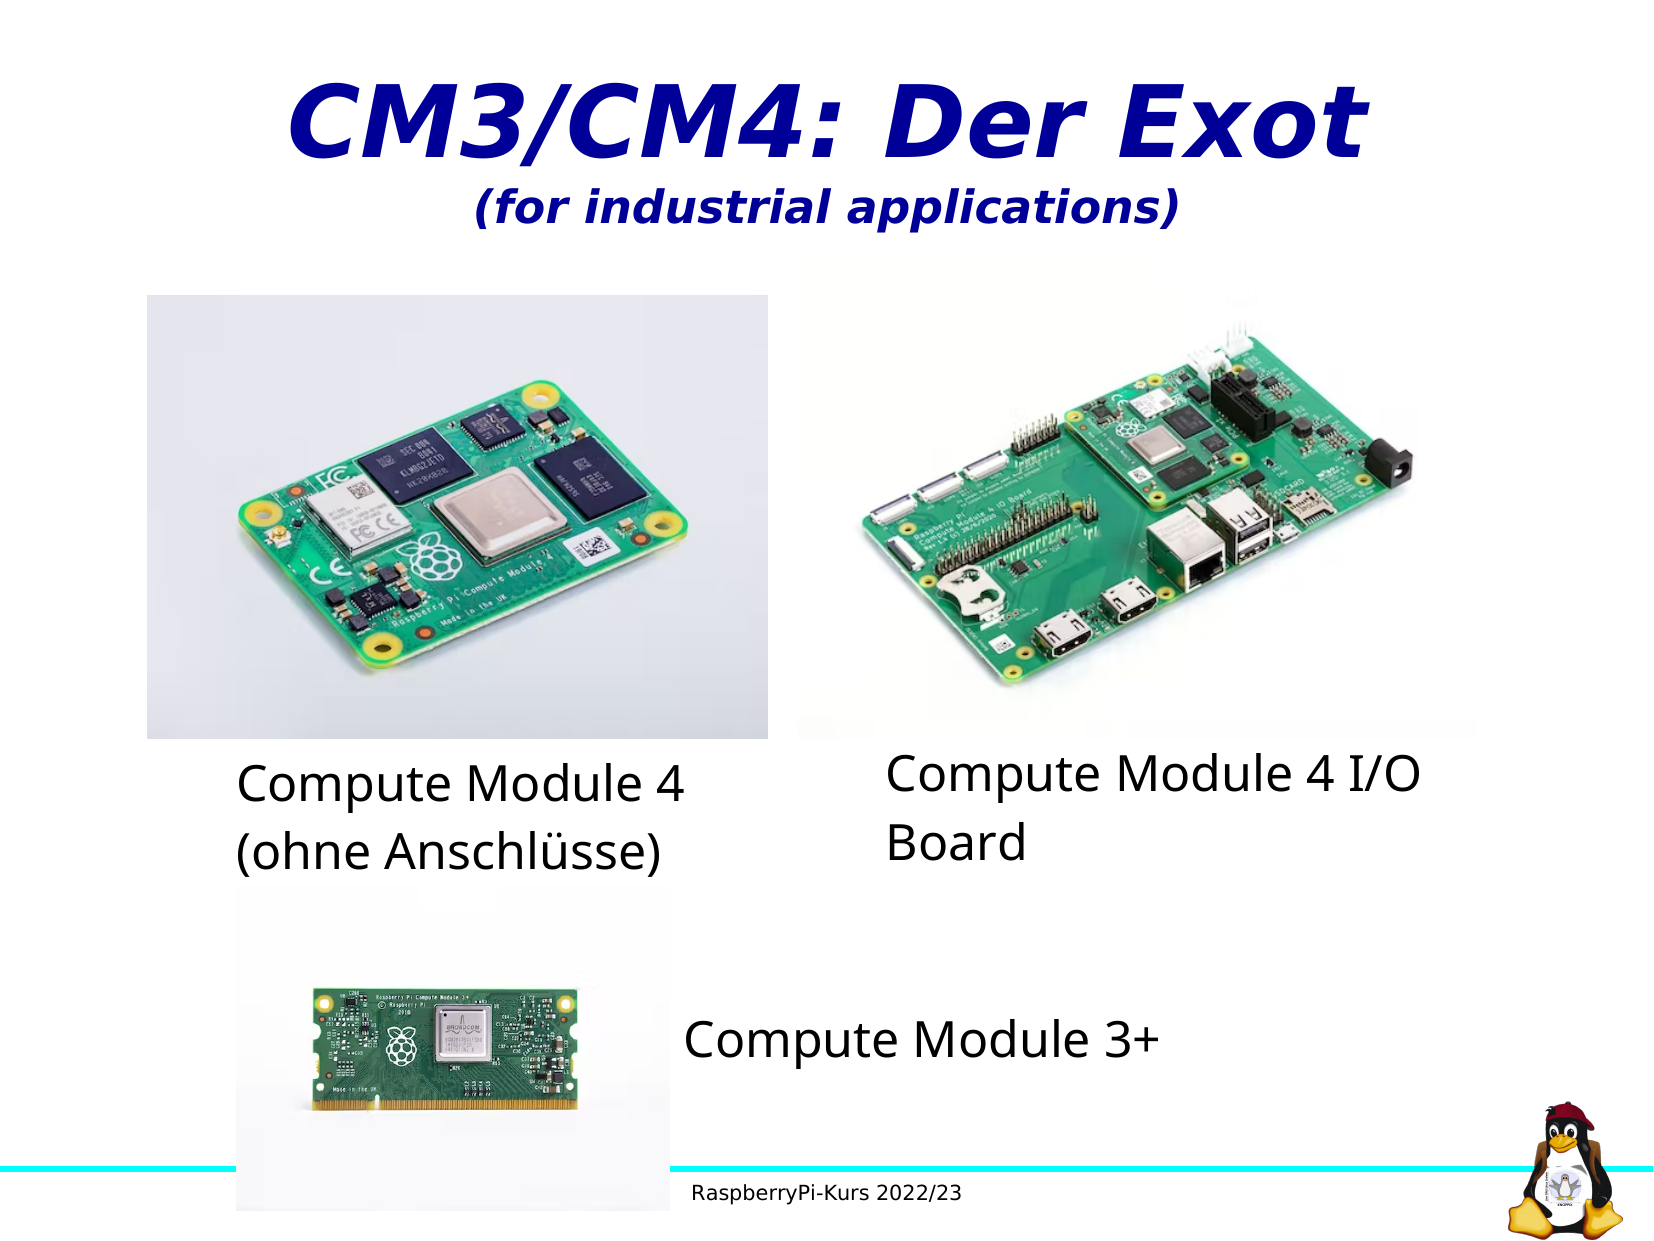

# CM3/CM4: Der Exot (for industrial applications)
Compute Module 4 I/O Board
Compute Module 4
(ohne Anschlüsse)
Compute Module 3+